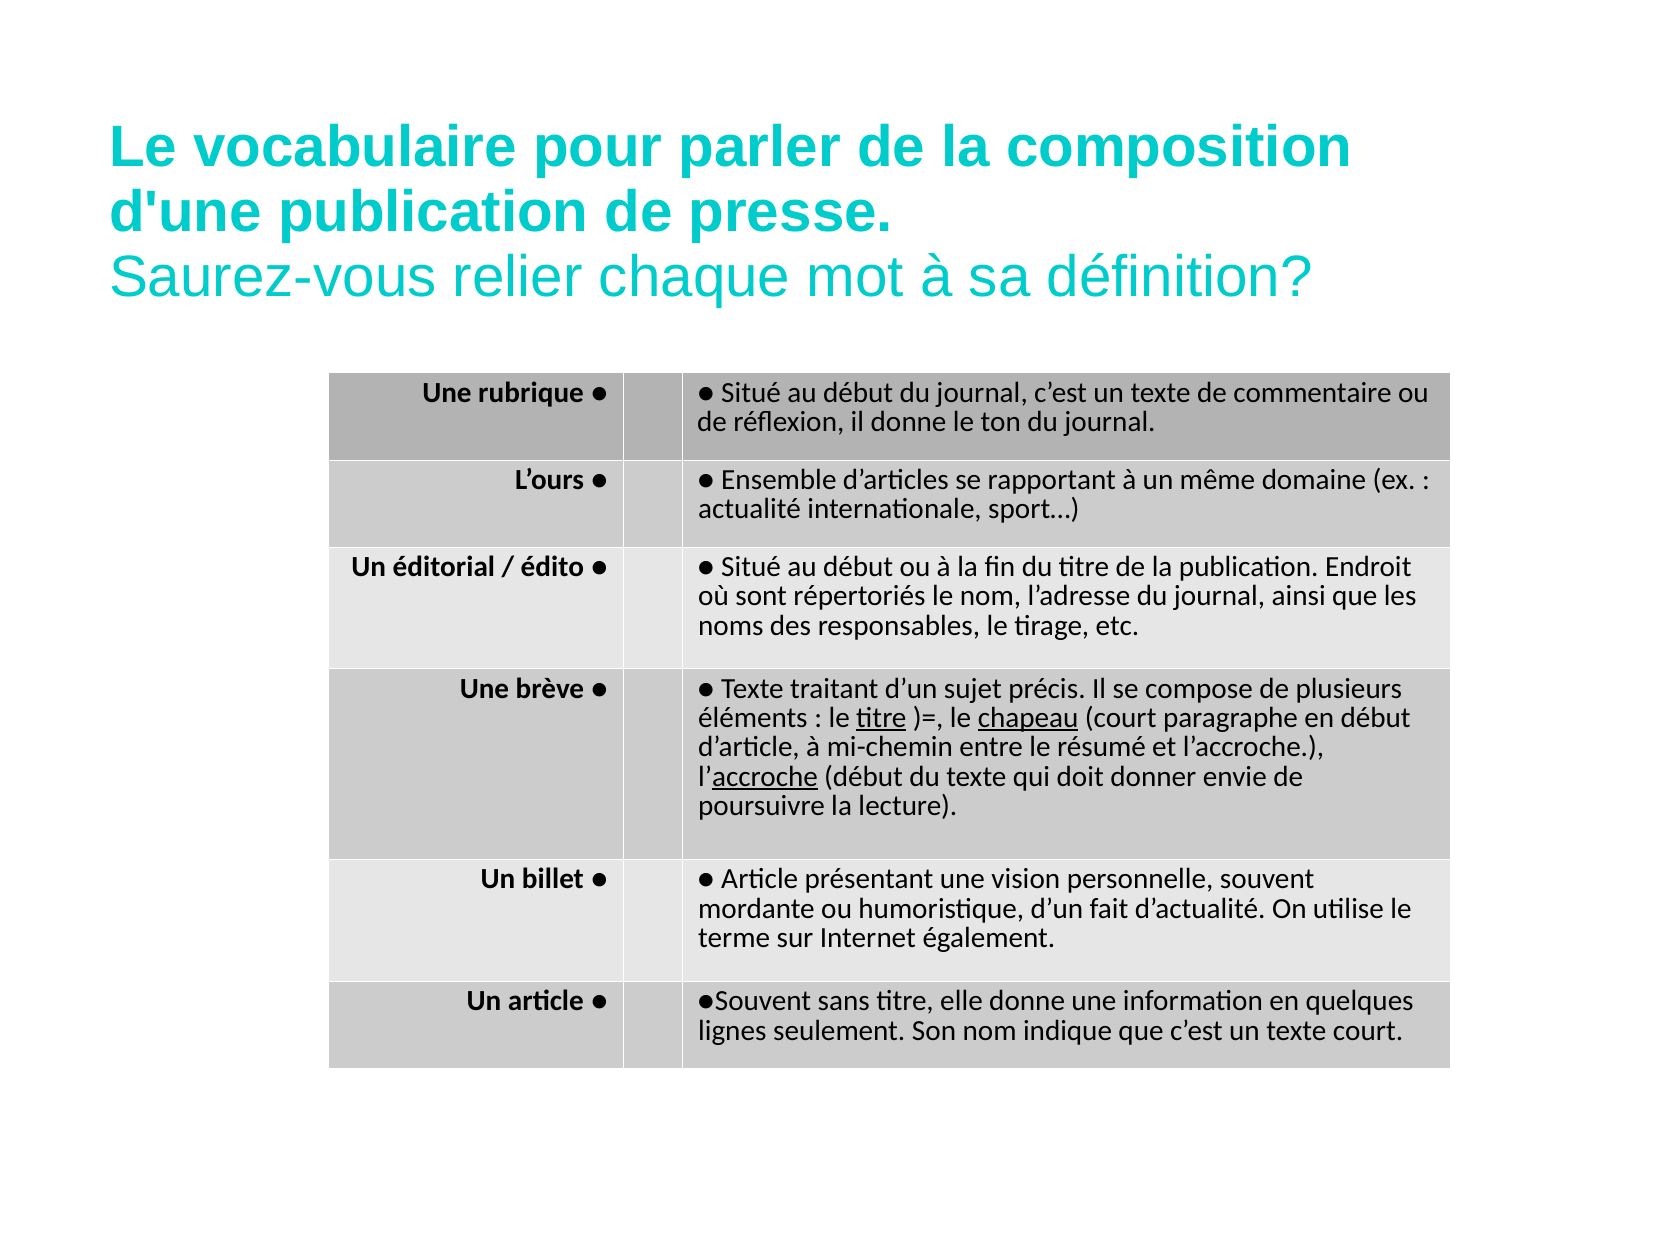

Le vocabulaire pour parler de la composition d'une publication de presse.
Saurez-vous relier chaque mot à sa définition?
| Une rubrique ● | | ● Situé au début du journal, c’est un texte de commentaire ou de réflexion, il donne le ton du journal. |
| --- | --- | --- |
| L’ours ● | | ● Ensemble d’articles se rapportant à un même domaine (ex. : actualité internationale, sport…) |
| Un éditorial / édito ● | | ● Situé au début ou à la fin du titre de la publication. Endroit où sont répertoriés le nom, l’adresse du journal, ainsi que les noms des responsables, le tirage, etc. |
| Une brève ● | | ● Texte traitant d’un sujet précis. Il se compose de plusieurs éléments : le titre )=, le chapeau (court paragraphe en début d’article, à mi-chemin entre le résumé et l’accroche.), l’accroche (début du texte qui doit donner envie de poursuivre la lecture). |
| Un billet ● | | ● Article présentant une vision personnelle, souvent mordante ou humoristique, d’un fait d’actualité. On utilise le terme sur Internet également. |
| Un article ● | | ●Souvent sans titre, elle donne une information en quelques lignes seulement. Son nom indique que c’est un texte court. |